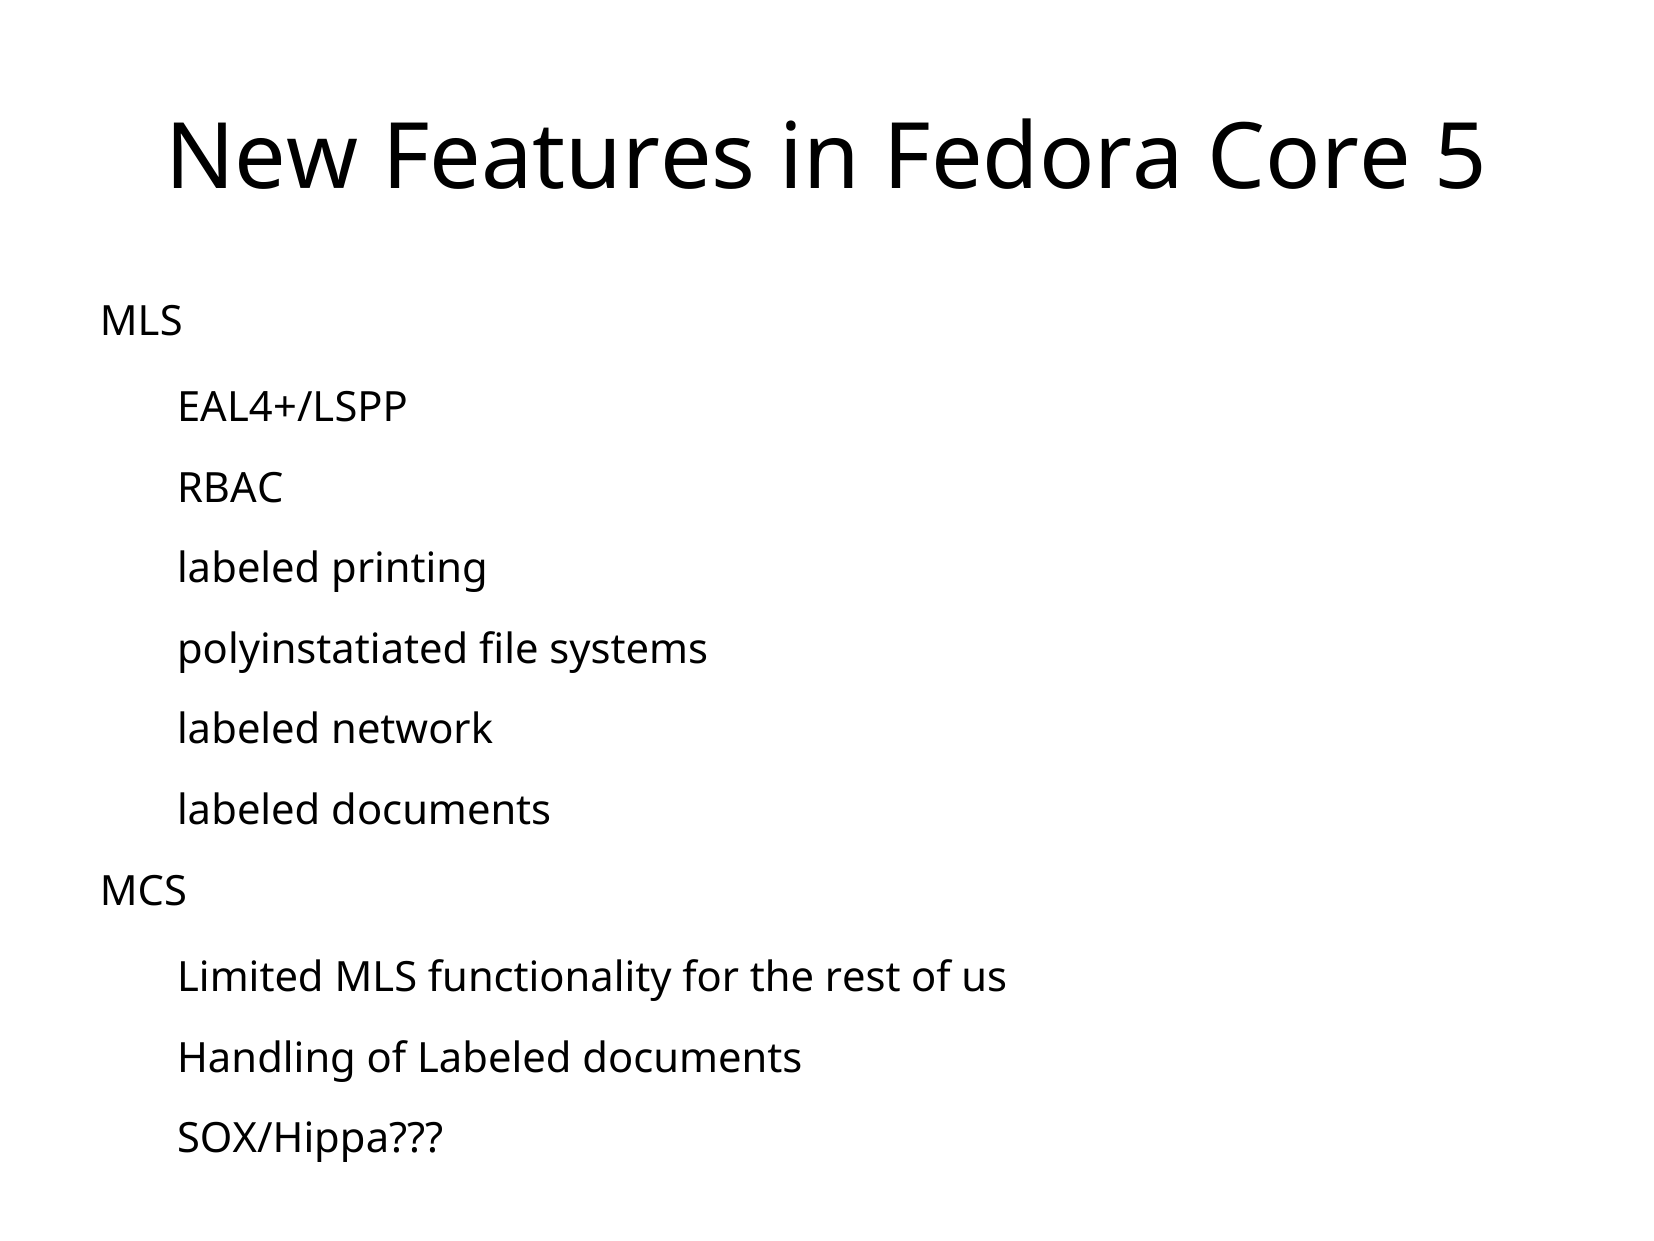

# New Features in Fedora Core 5
MLS
EAL4+/LSPP
RBAC
labeled printing
polyinstatiated file systems
labeled network
labeled documents
MCS
Limited MLS functionality for the rest of us
Handling of Labeled documents
SOX/Hippa???